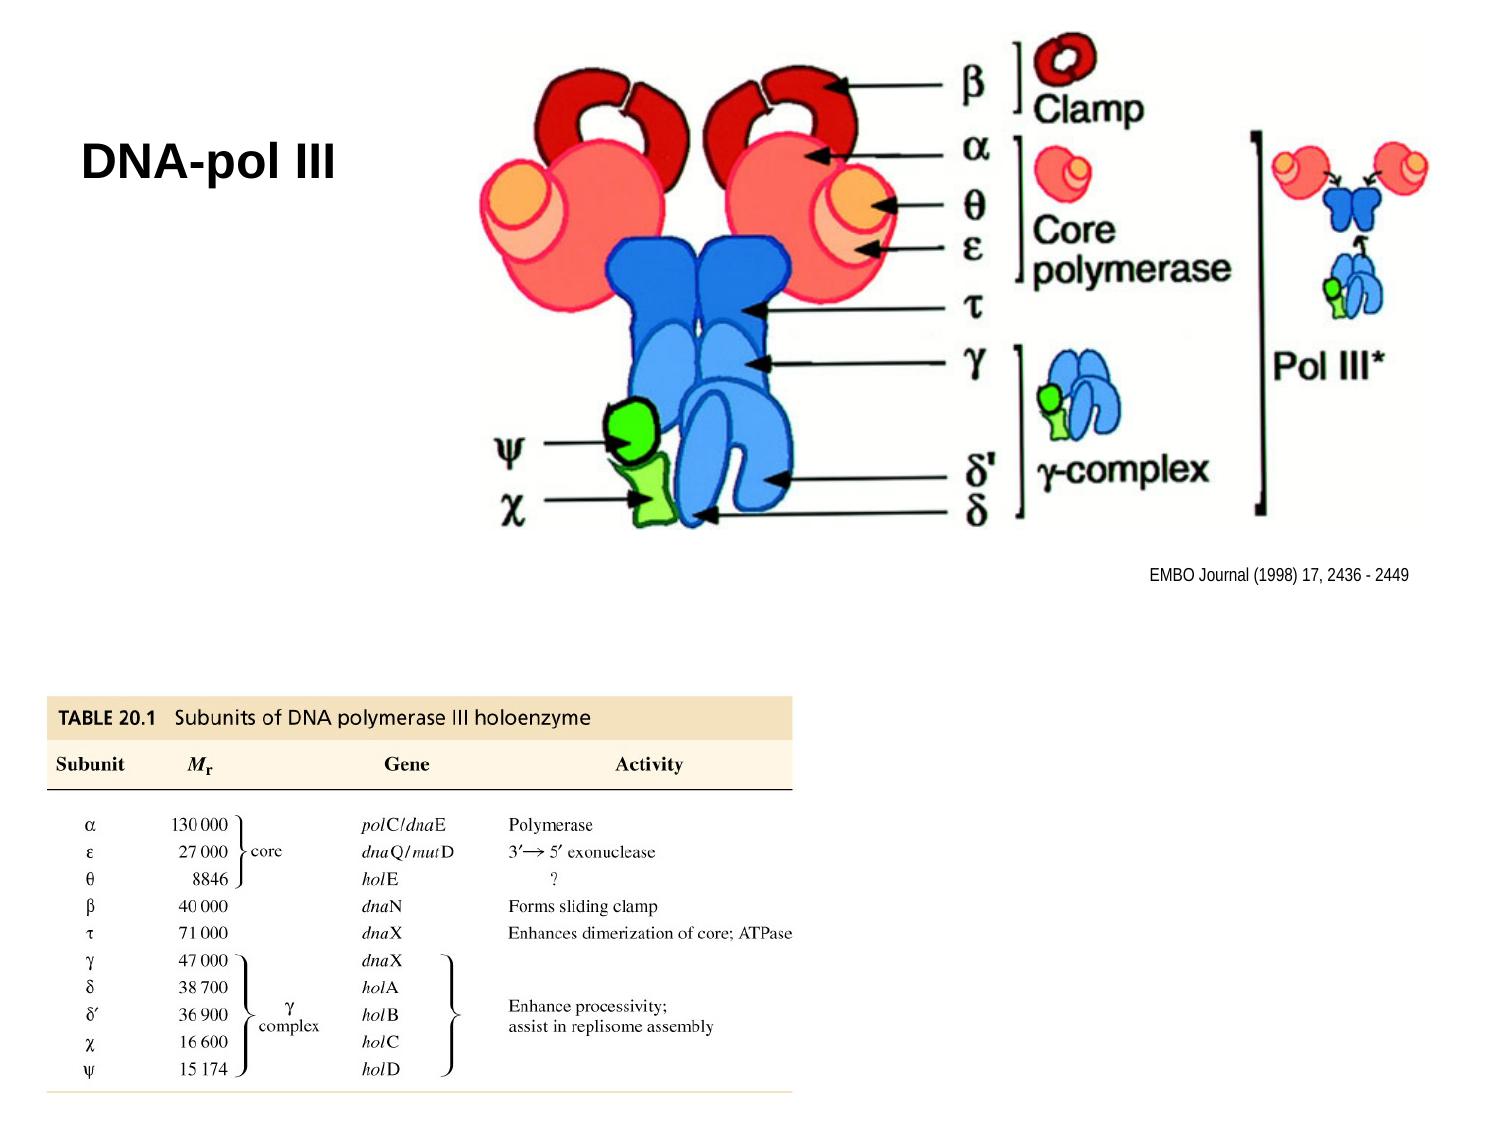

DNA-pol III
EMBO Journal (1998) 17, 2436 - 2449